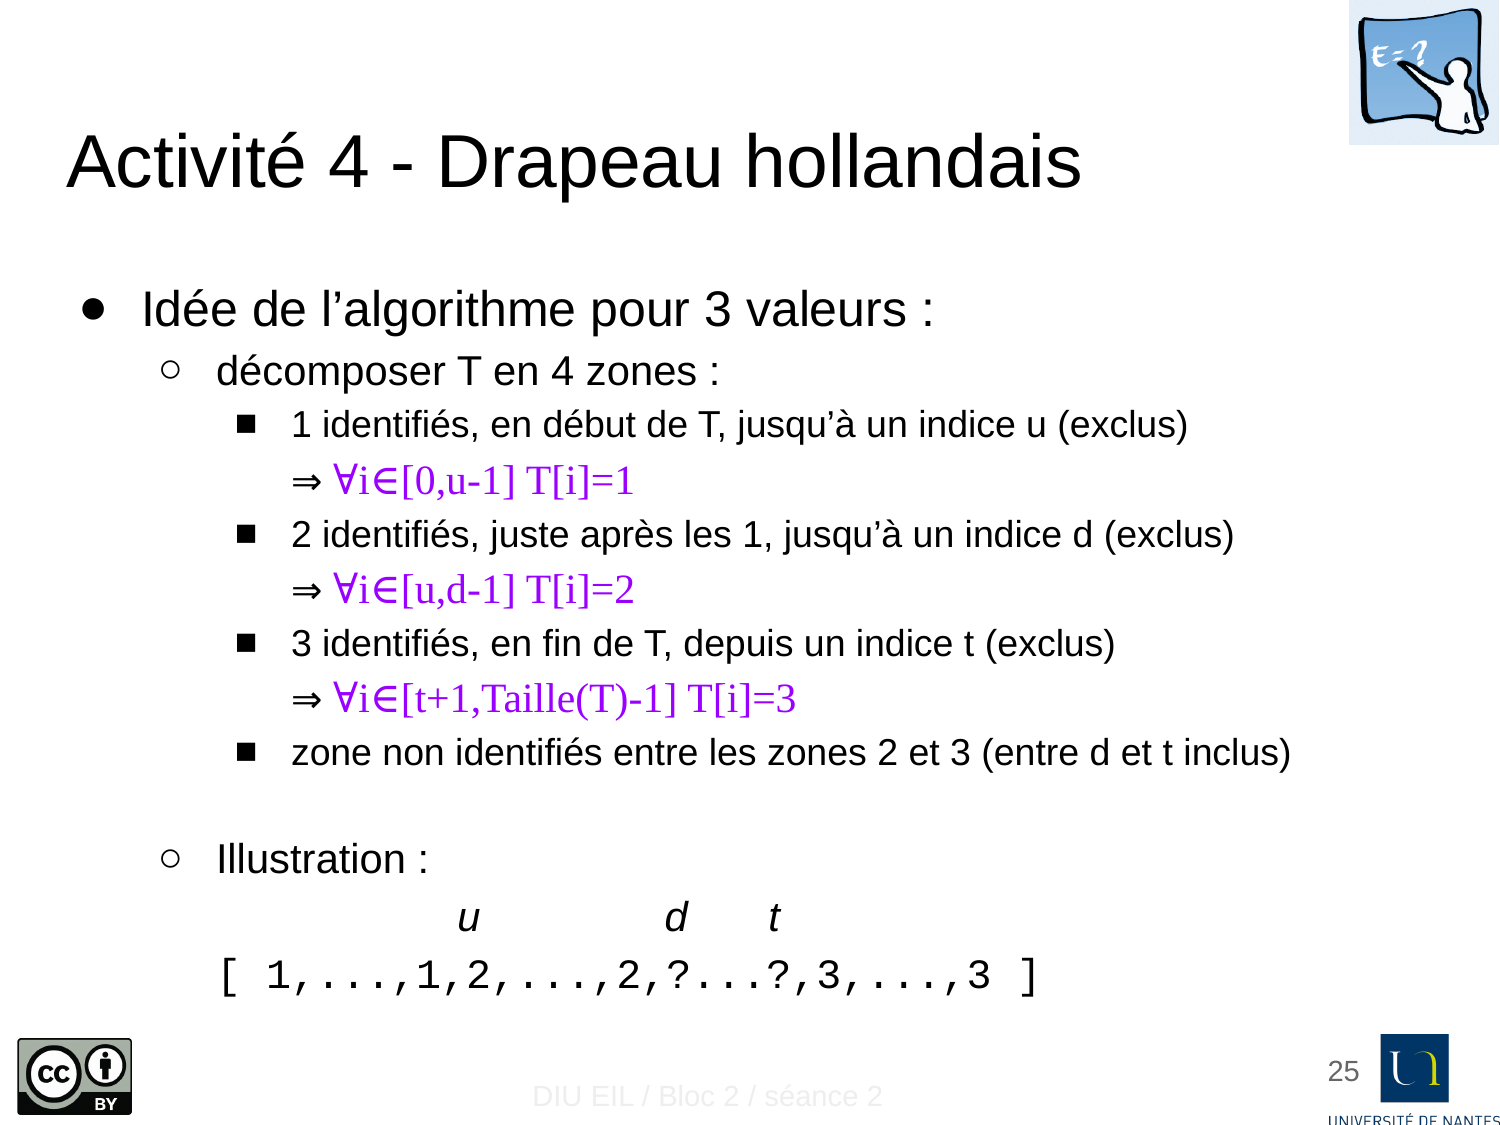

# Activité 4 - Drapeau hollandais
Idée de l’algorithme pour 3 valeurs :
décomposer T en 4 zones :
1 identifiés, en début de T, jusqu’à un indice u (exclus)
⇒ ∀i∈[0,u-1] T[i]=1
2 identifiés, juste après les 1, jusqu’à un indice d (exclus)
⇒ ∀i∈[u,d-1] T[i]=2
3 identifiés, en fin de T, depuis un indice t (exclus)
⇒ ∀i∈[t+1,Taille(T)-1] T[i]=3
zone non identifiés entre les zones 2 et 3 (entre d et t inclus)
Illustration :
 u d t
[ 1,...,1,2,...,2,?...?,3,...,3 ]